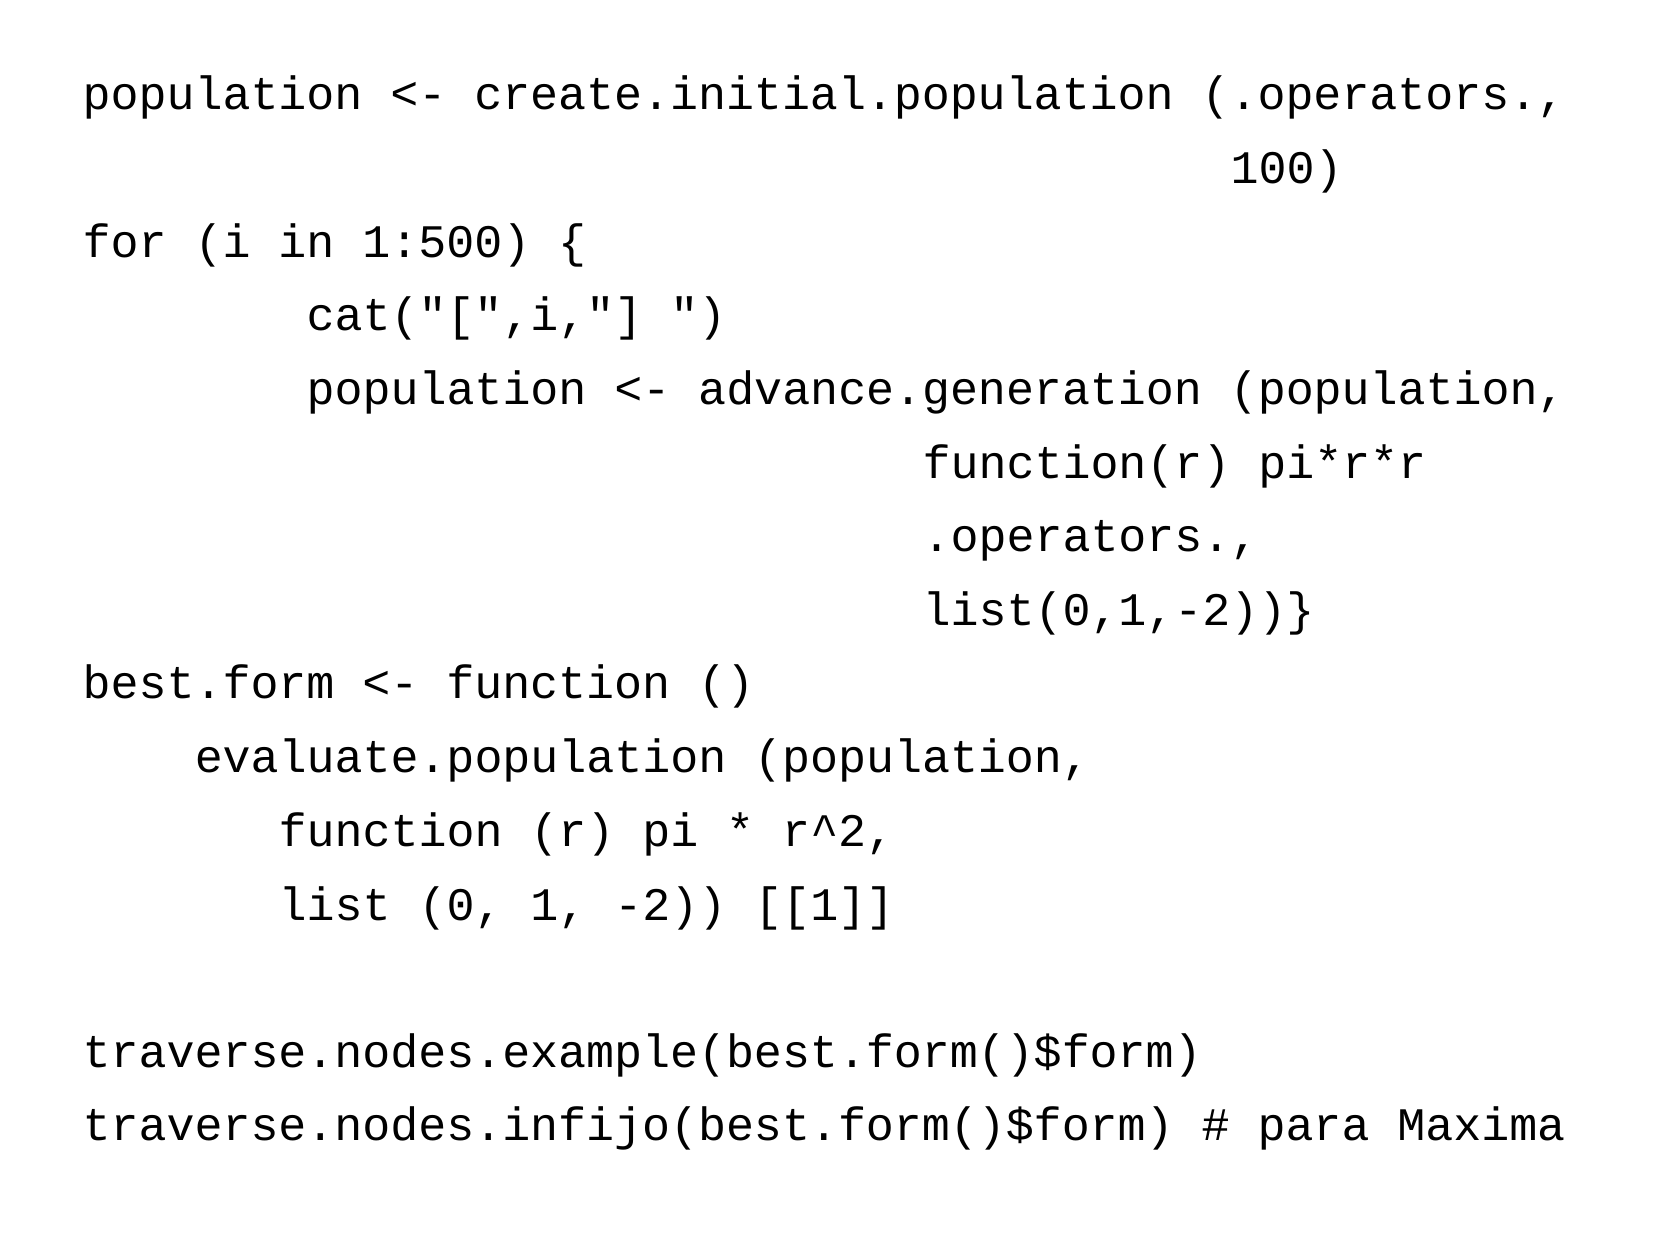

# population <- create.initial.population (.operators.,
 100)
for (i in 1:500) {
 cat("[",i,"] ")
 population <- advance.generation (population,
 function(r) pi*r*r
 .operators.,
 list(0,1,-2))}
best.form <- function ()
 evaluate.population (population,
 function (r) pi * r^2,
 list (0, 1, -2)) [[1]]
traverse.nodes.example(best.form()$form)
traverse.nodes.infijo(best.form()$form) # para Maxima